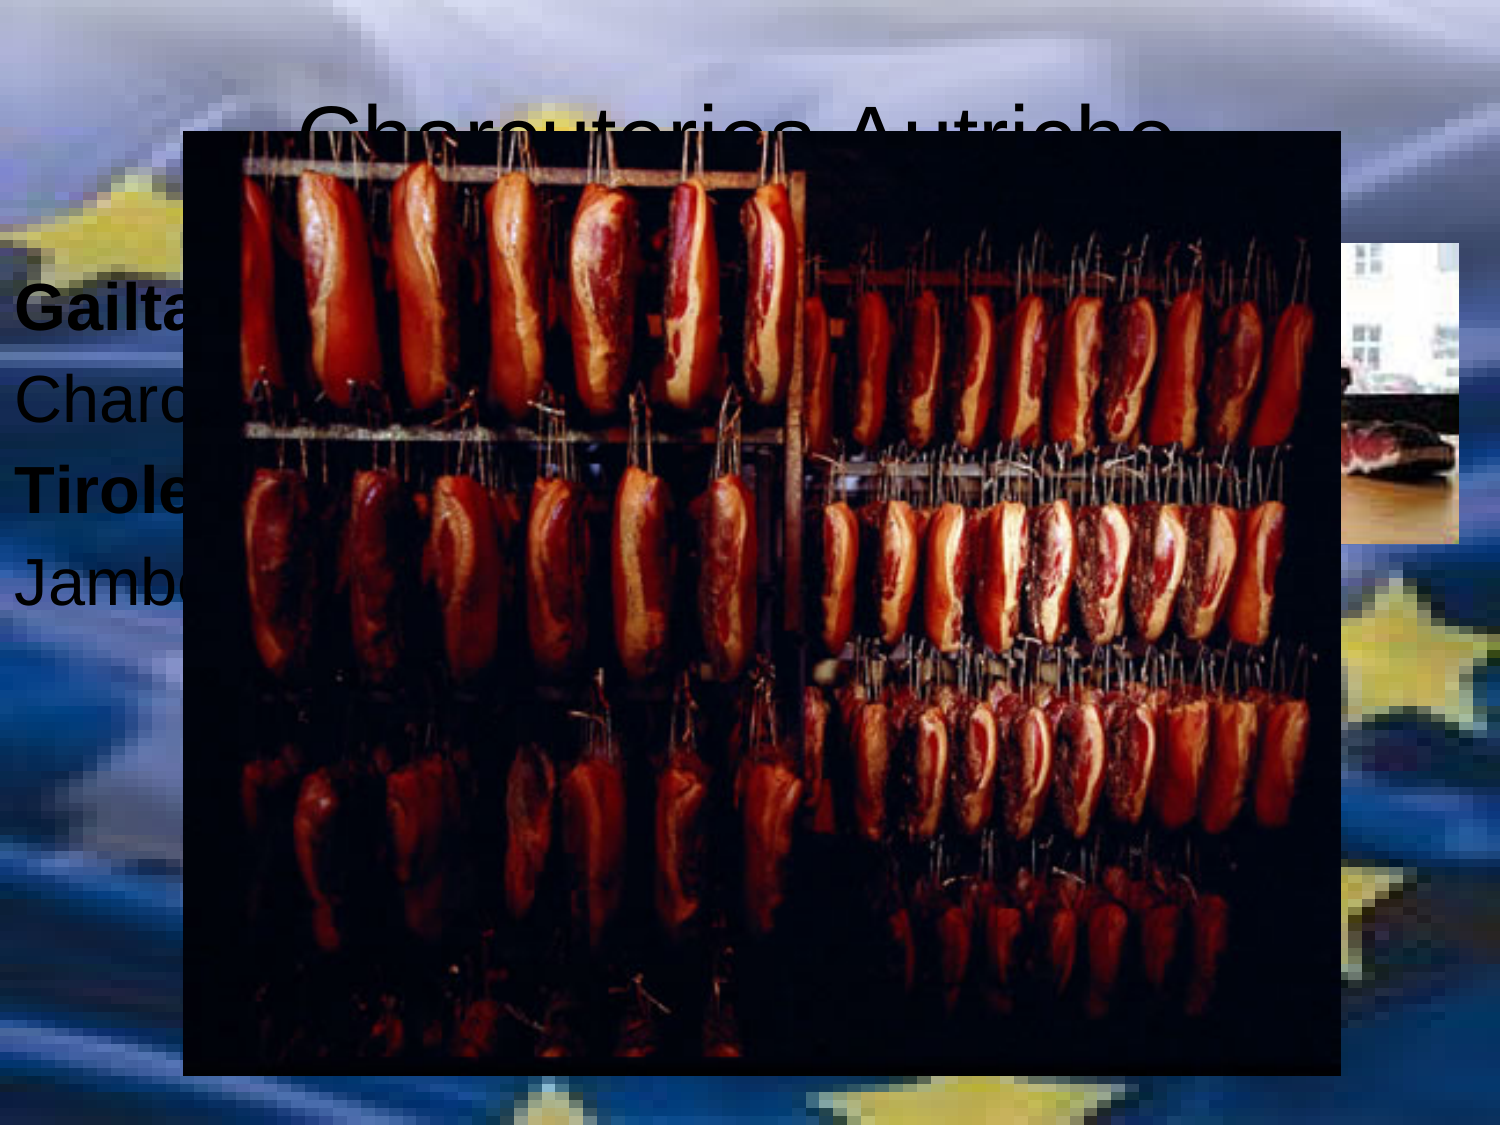

# Charcuteries Autriche
Gailtaler Speck
Charcuterie IGP
Tiroler Speck
Jambon IGP